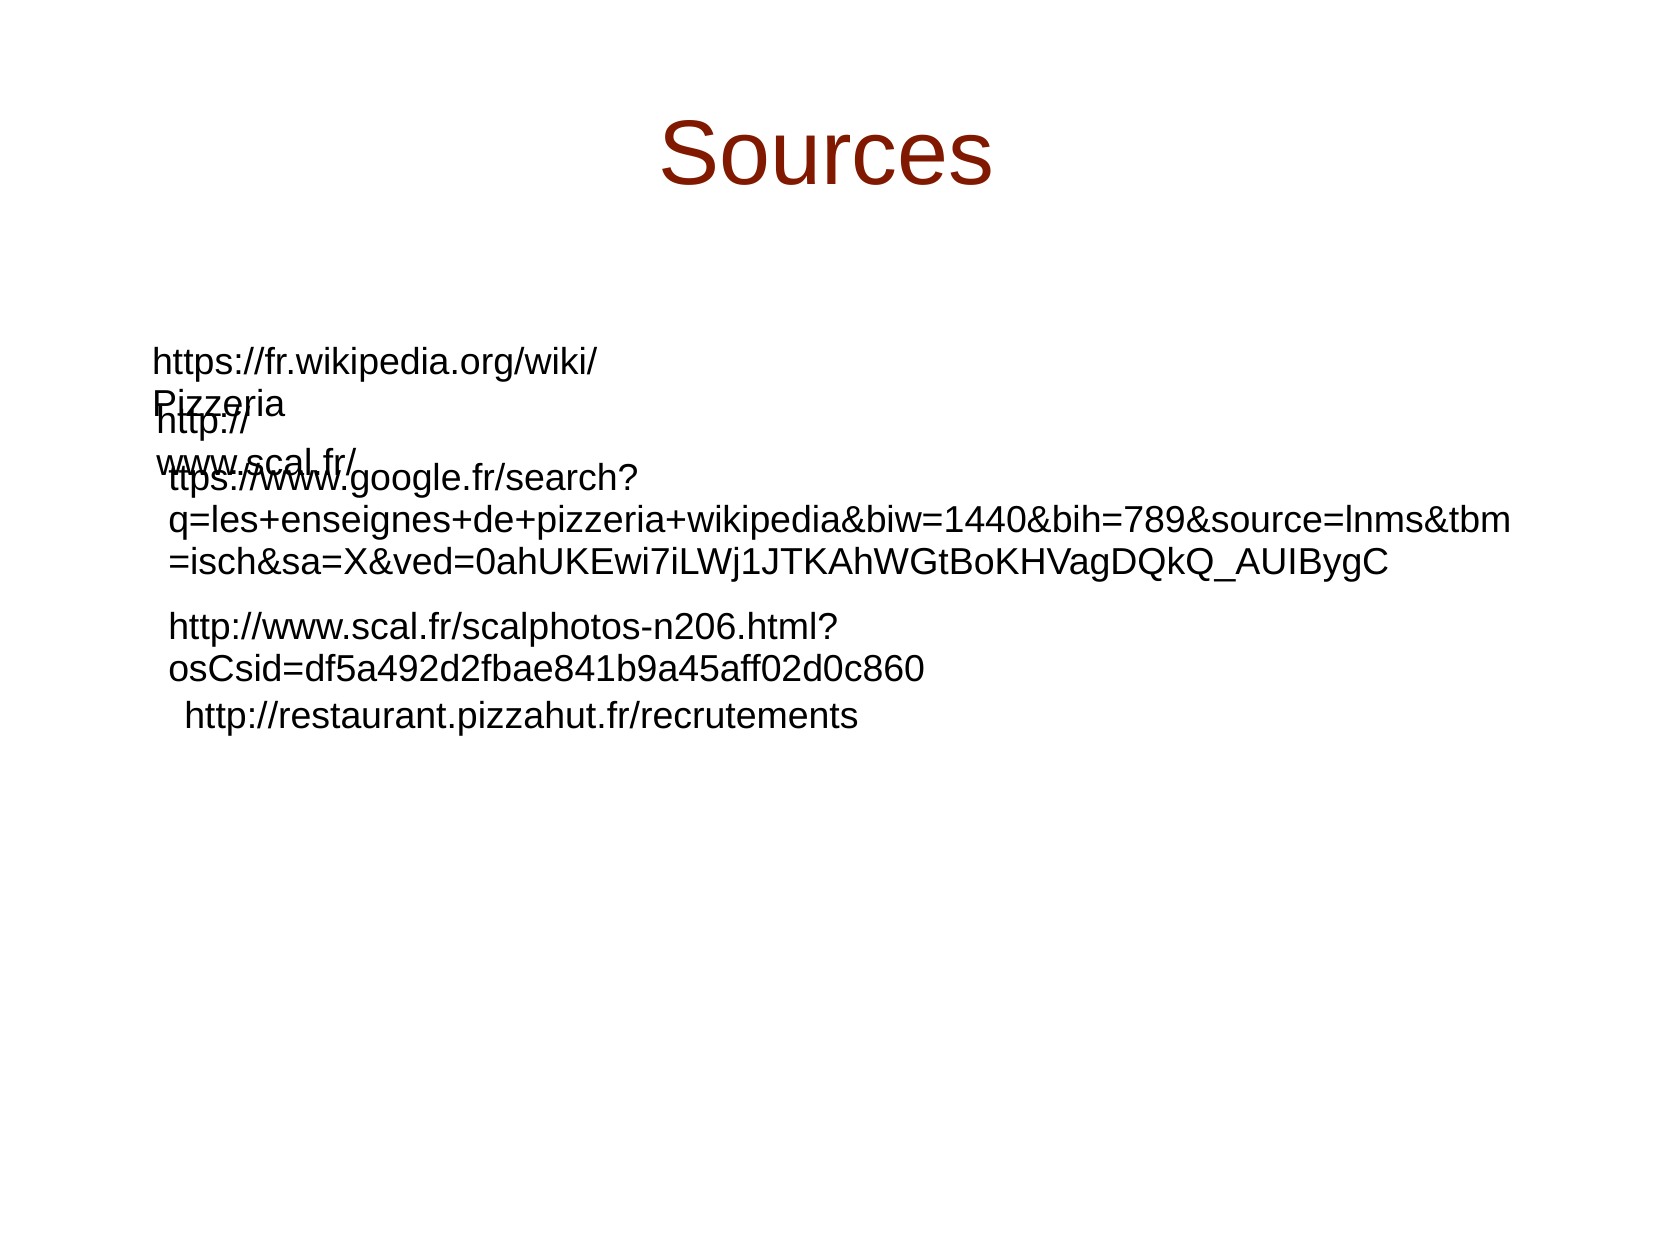

# Sources
https://fr.wikipedia.org/wiki/Pizzeria
http://www.scal.fr/
ttps://www.google.fr/search?q=les+enseignes+de+pizzeria+wikipedia&biw=1440&bih=789&source=lnms&tbm=isch&sa=X&ved=0ahUKEwi7iLWj1JTKAhWGtBoKHVagDQkQ_AUIBygC
http://www.scal.fr/scalphotos-n206.html?osCsid=df5a492d2fbae841b9a45aff02d0c860
http://restaurant.pizzahut.fr/recrutements